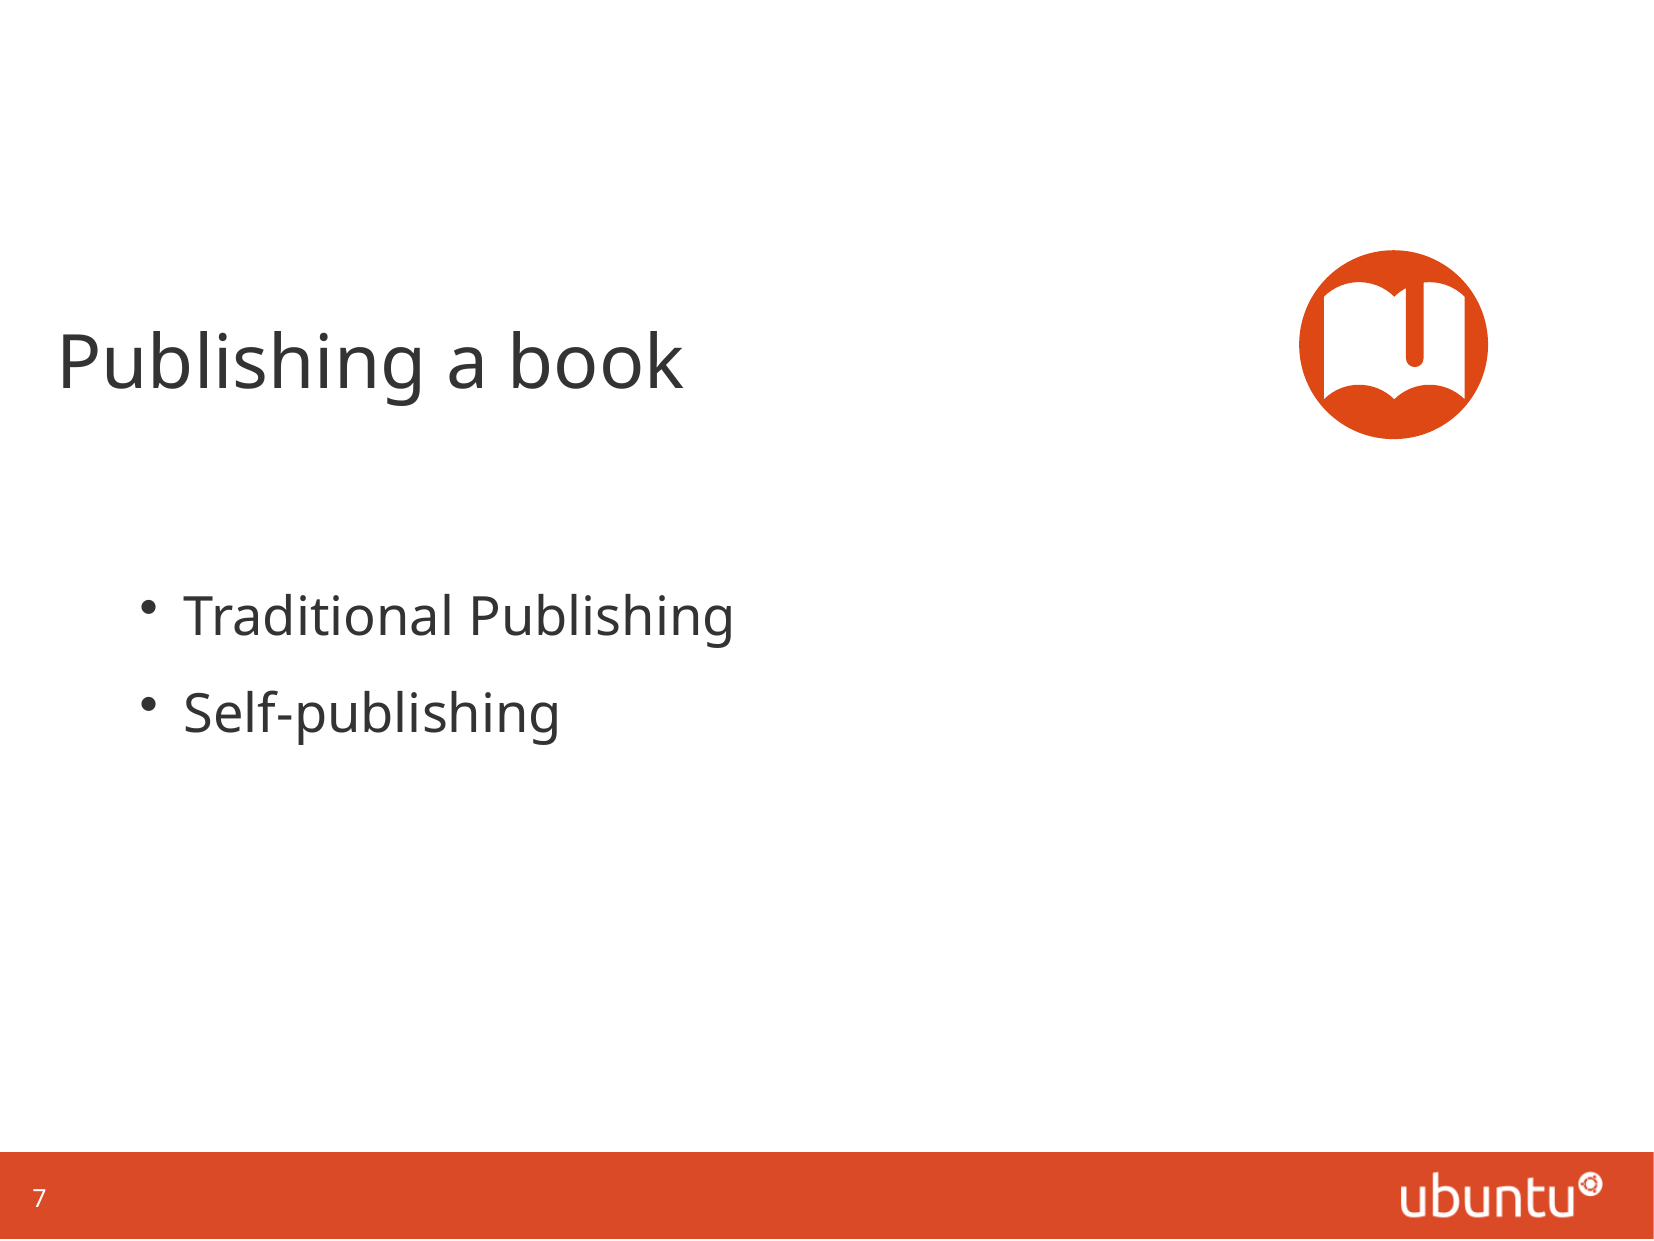

# Publishing a book
Traditional Publishing
Self-publishing